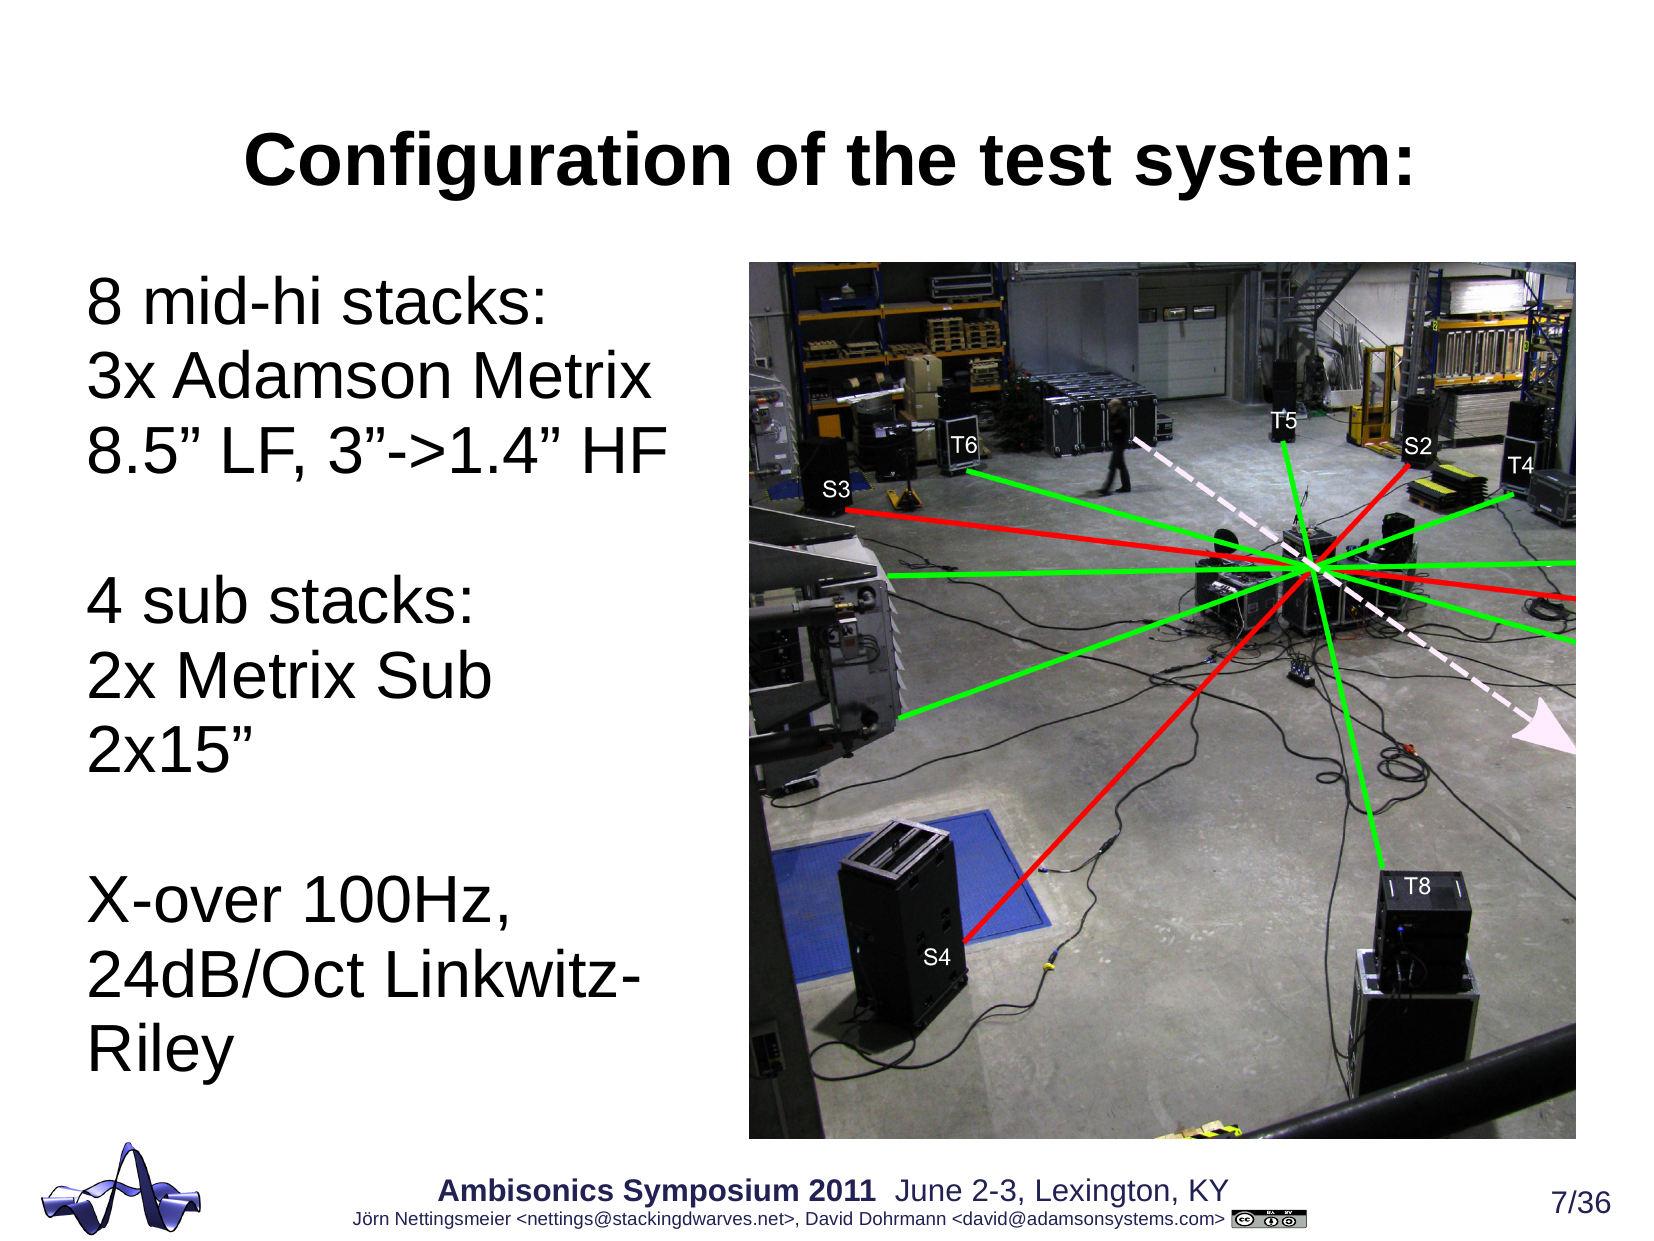

# Configuration of the test system:
8 mid-hi stacks:
3x Adamson Metrix
8.5” LF, 3”->1.4” HF
4 sub stacks:
2x Metrix Sub
2x15”
X-over 100Hz, 24dB/Oct Linkwitz-Riley